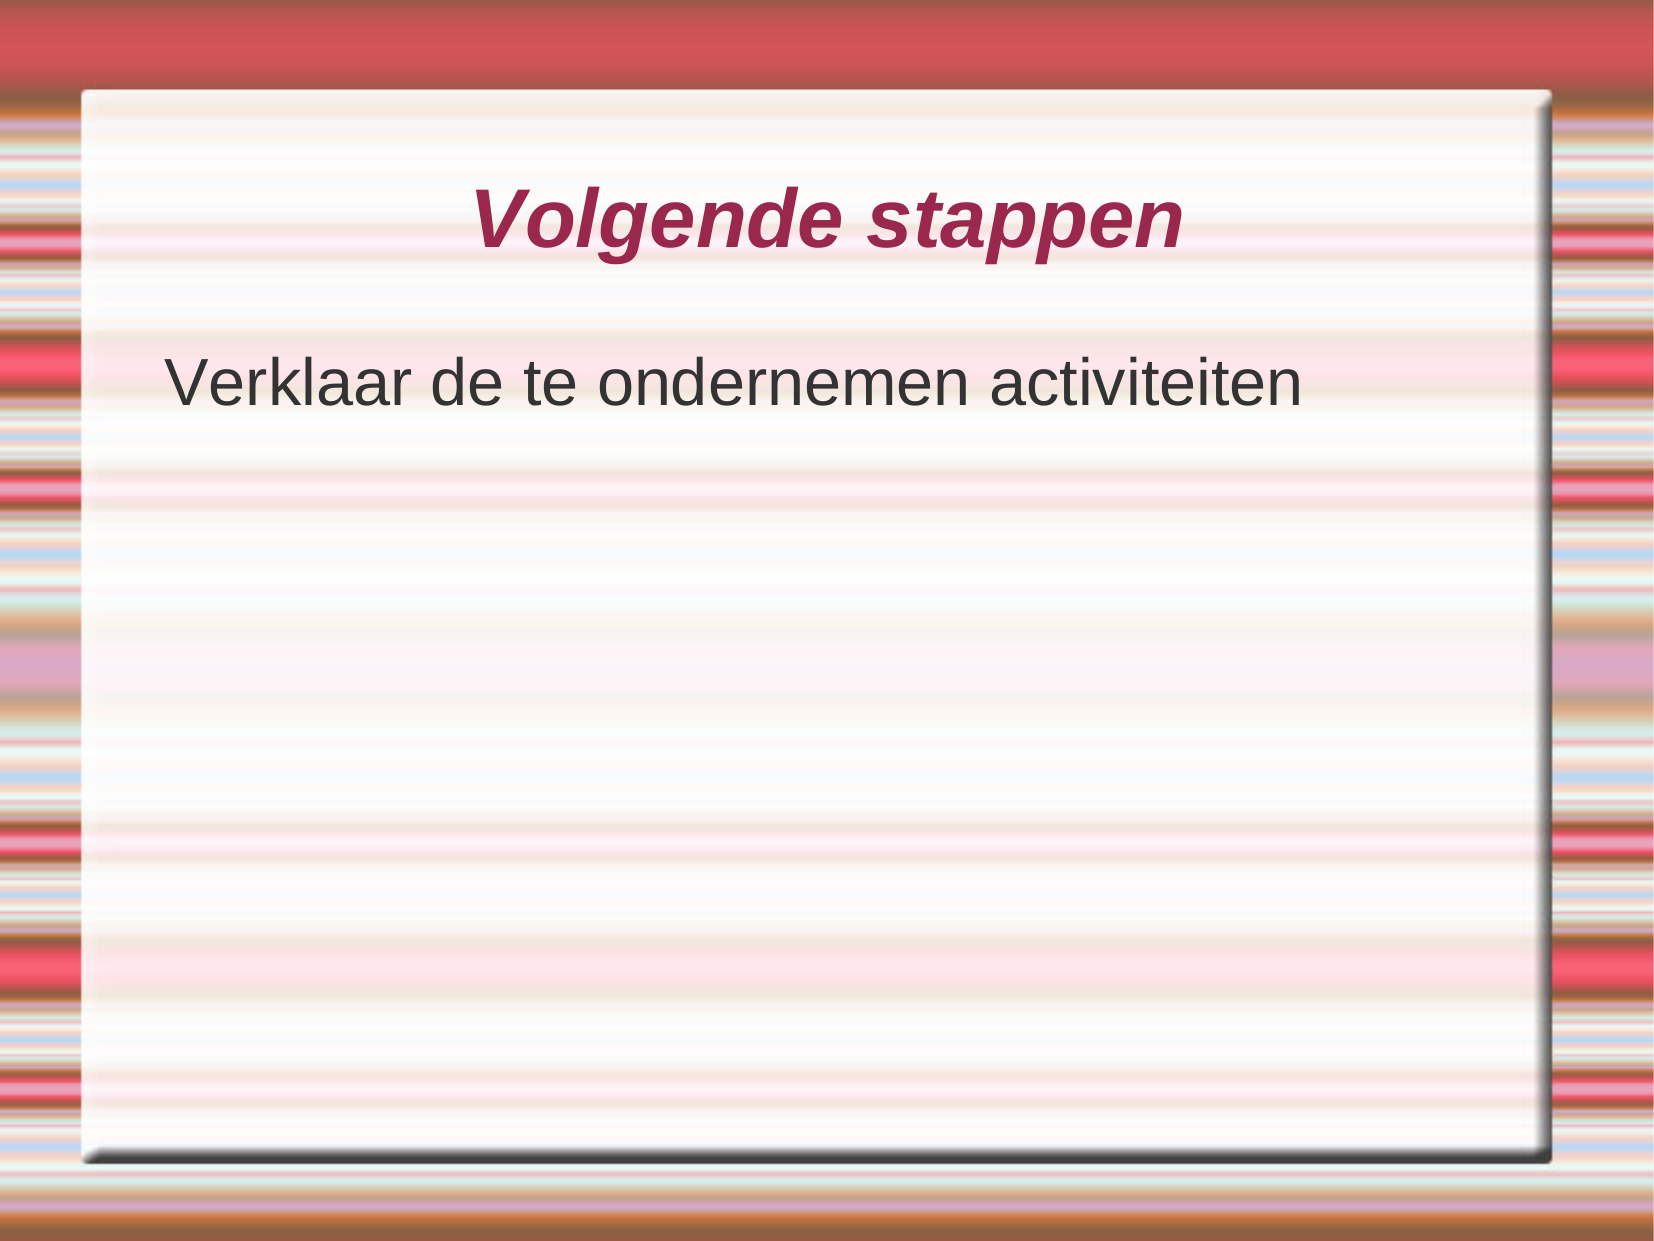

# Volgende stappen
Verklaar de te ondernemen activiteiten